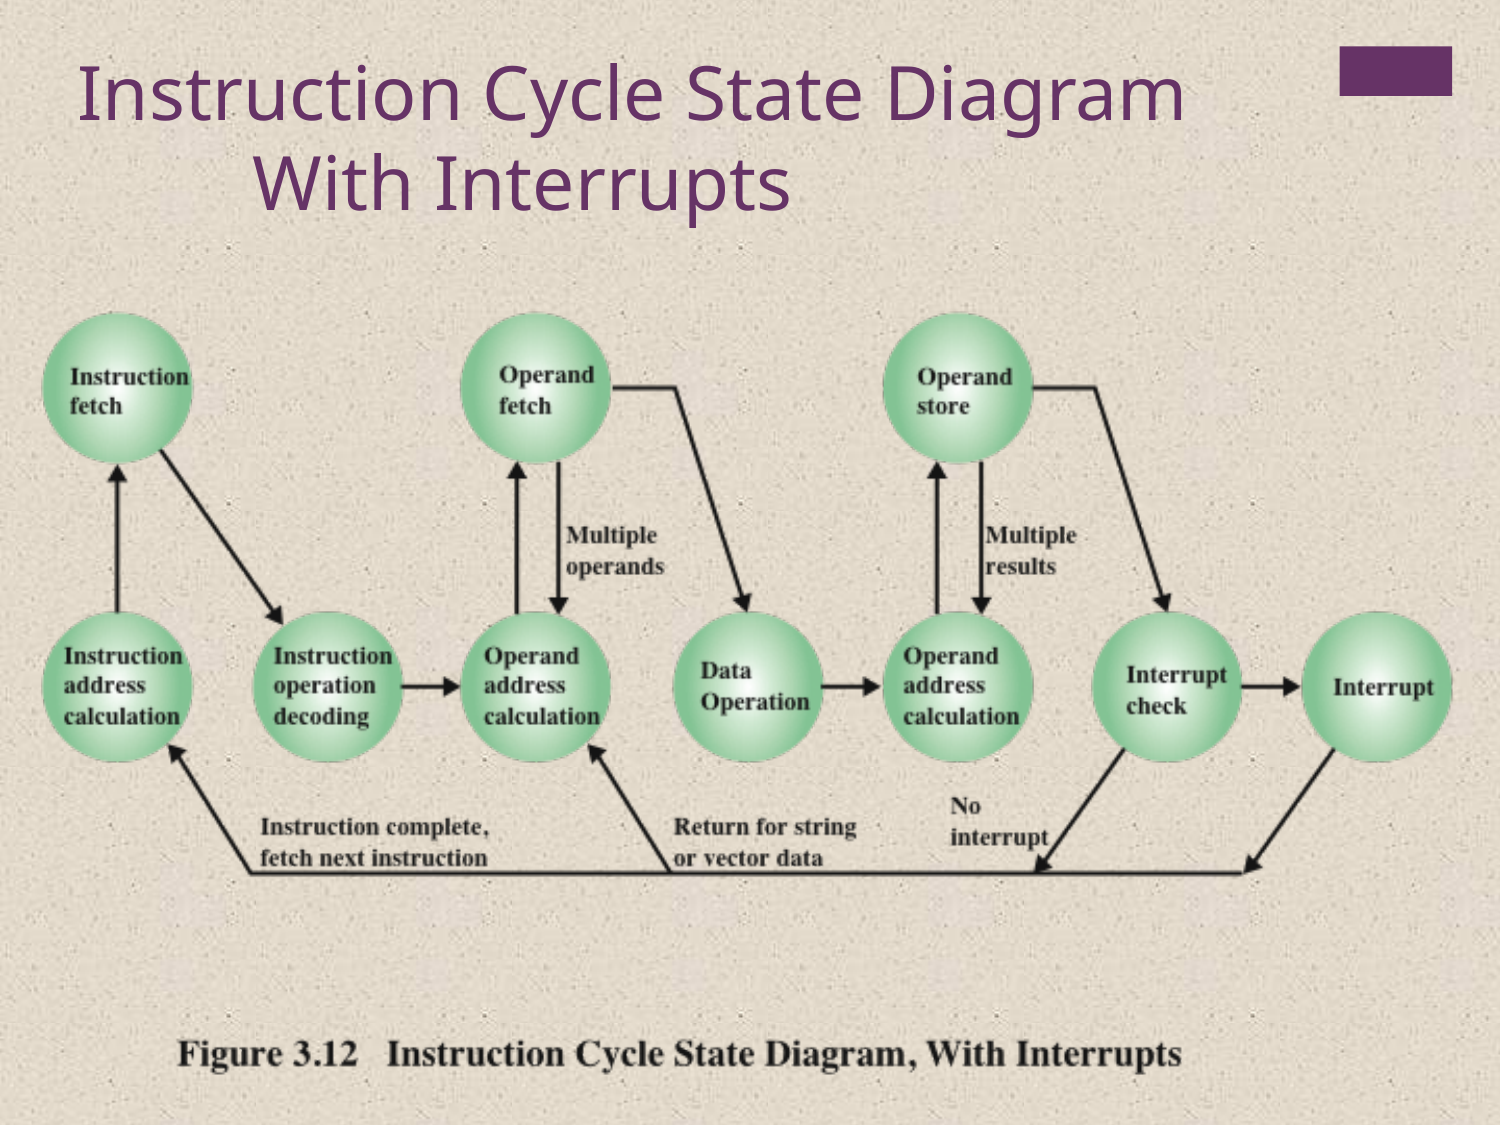

# Instruction Cycle State Diagram With Interrupts